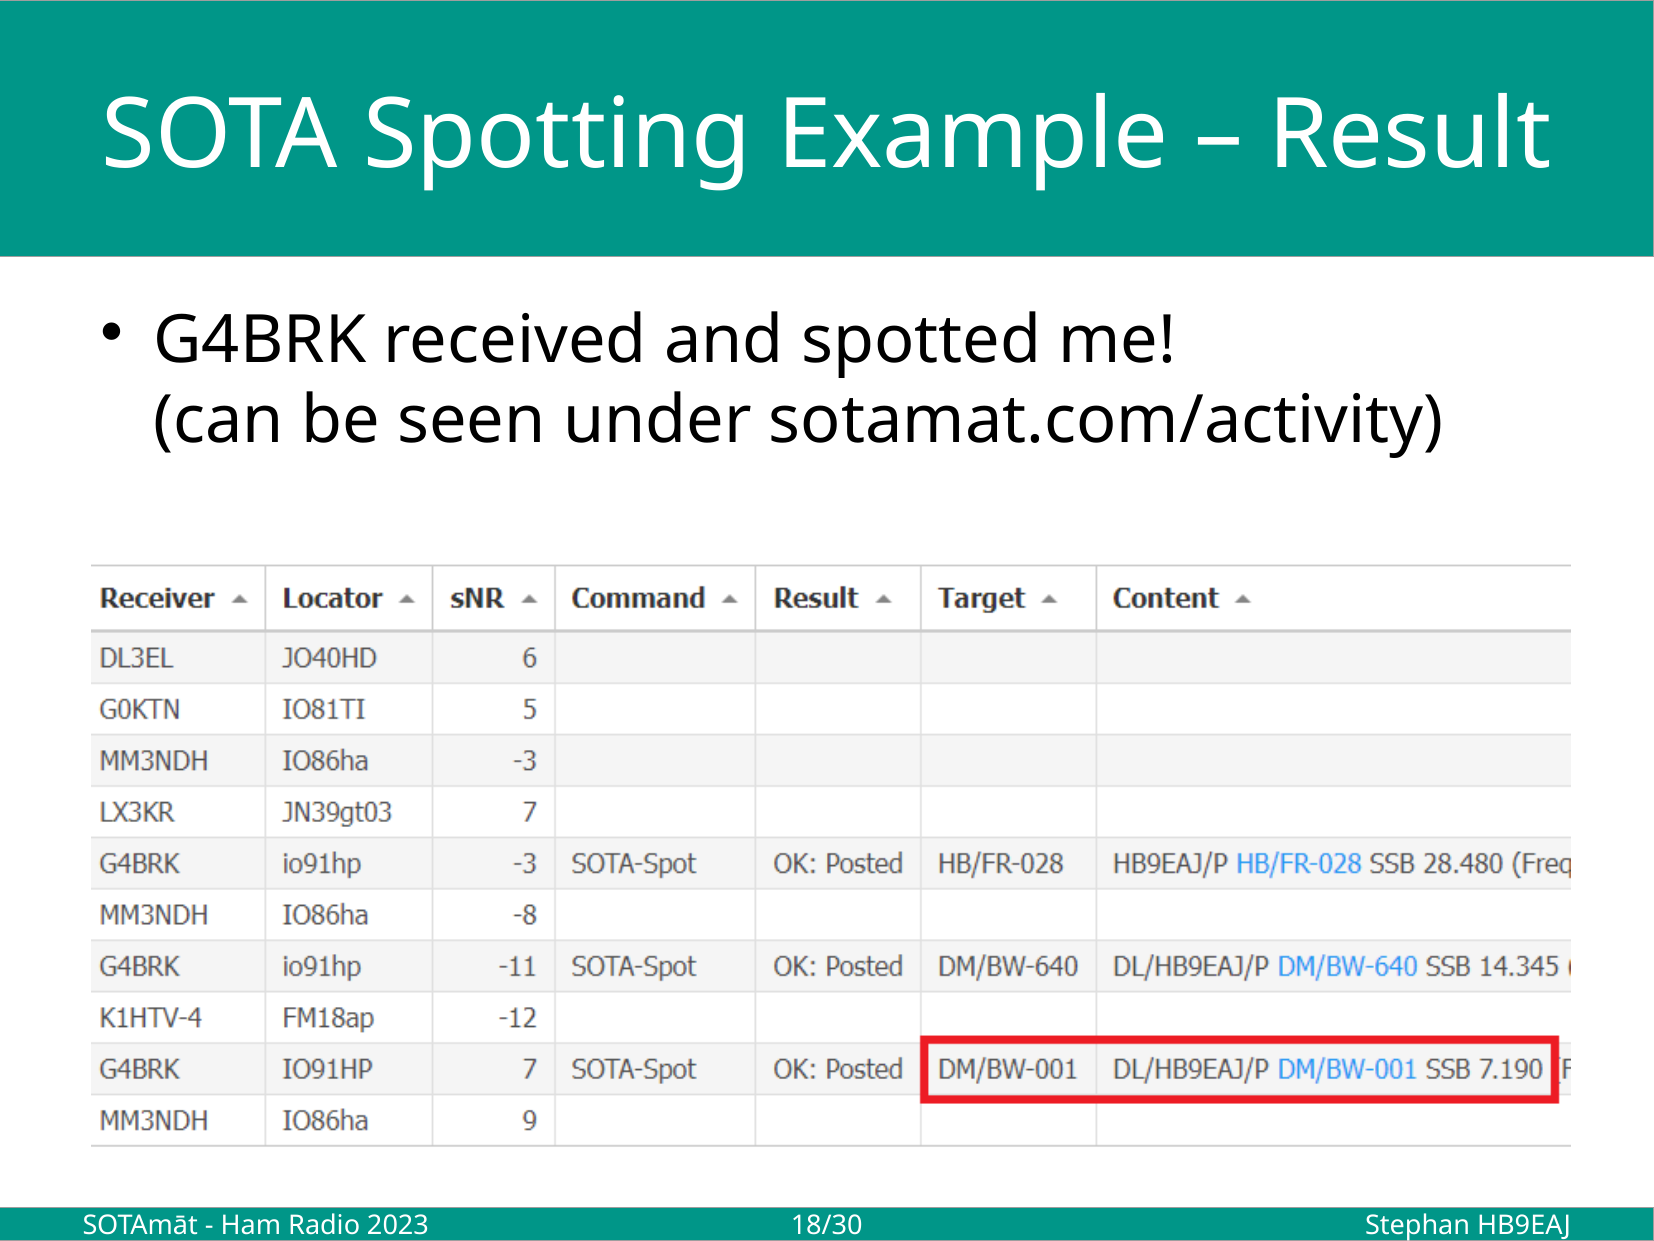

# SOTA Spotting Example – Result
G4BRK received and spotted me!
(can be seen under sotamat.com/activity)
Portable 7-Band EFHW-Antenne